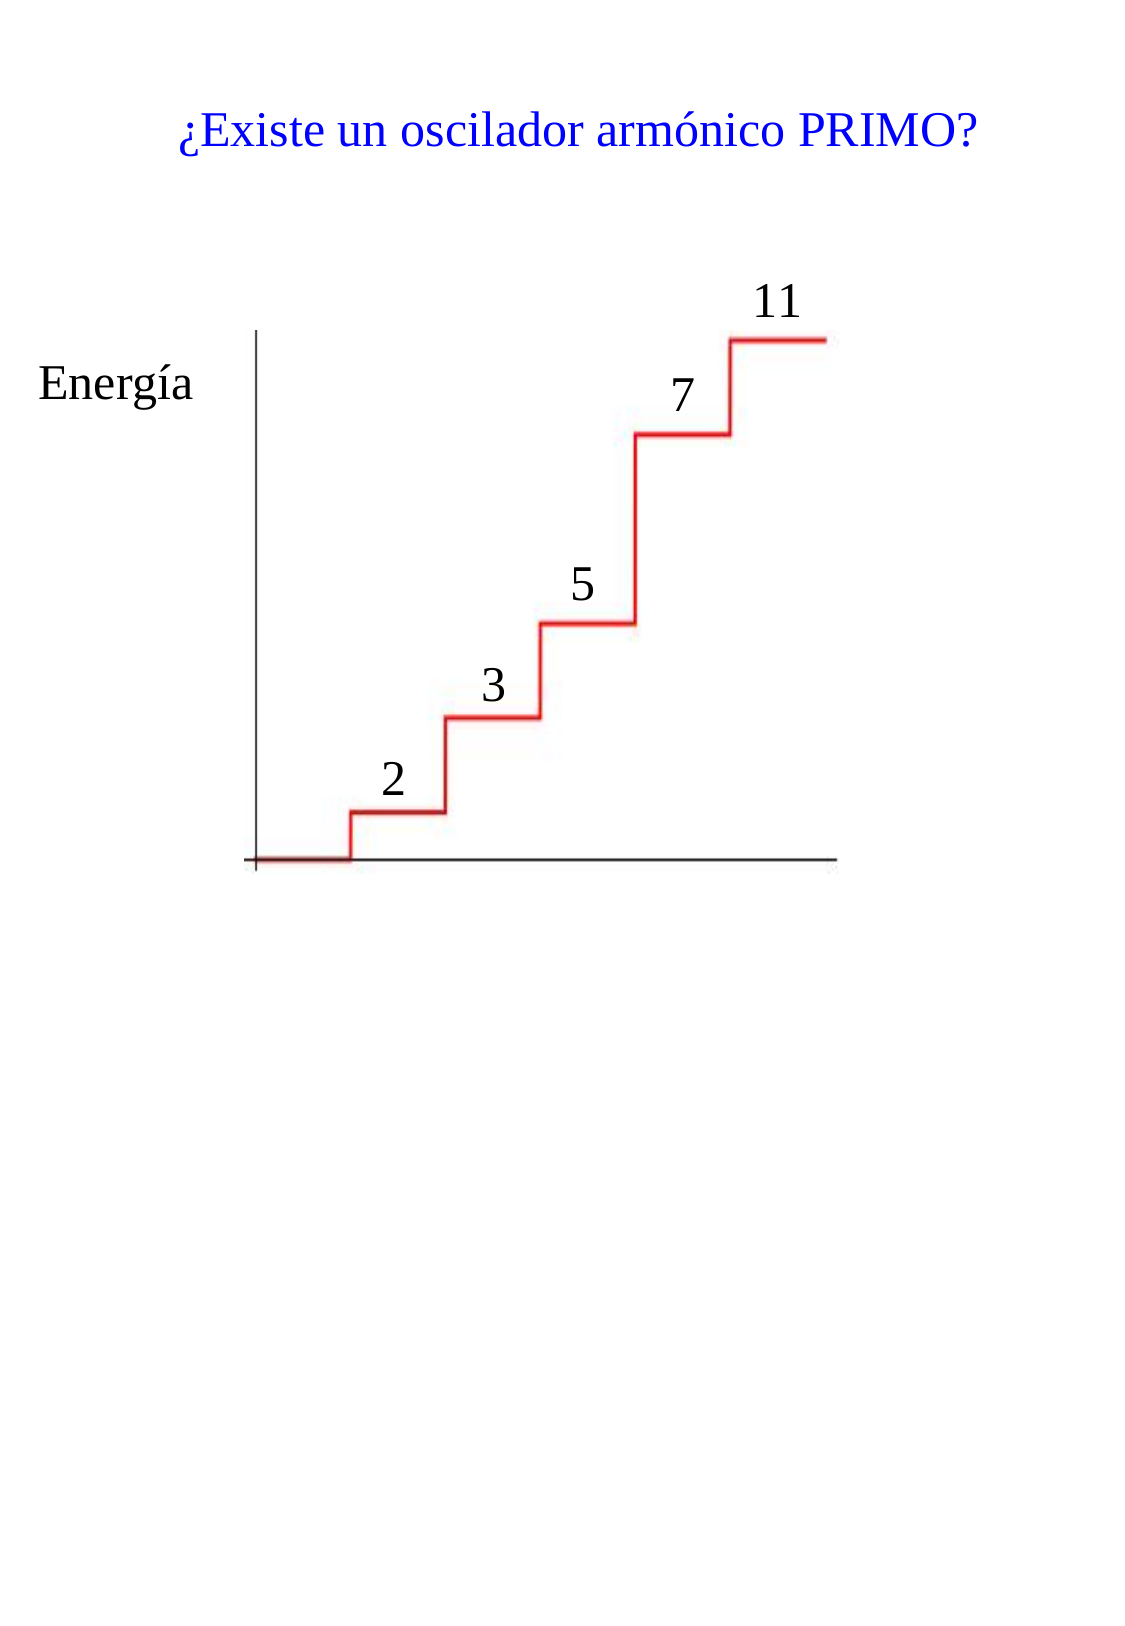

¿Existe un oscilador armónico PRIMO?
11
Energía
7
5
3
2